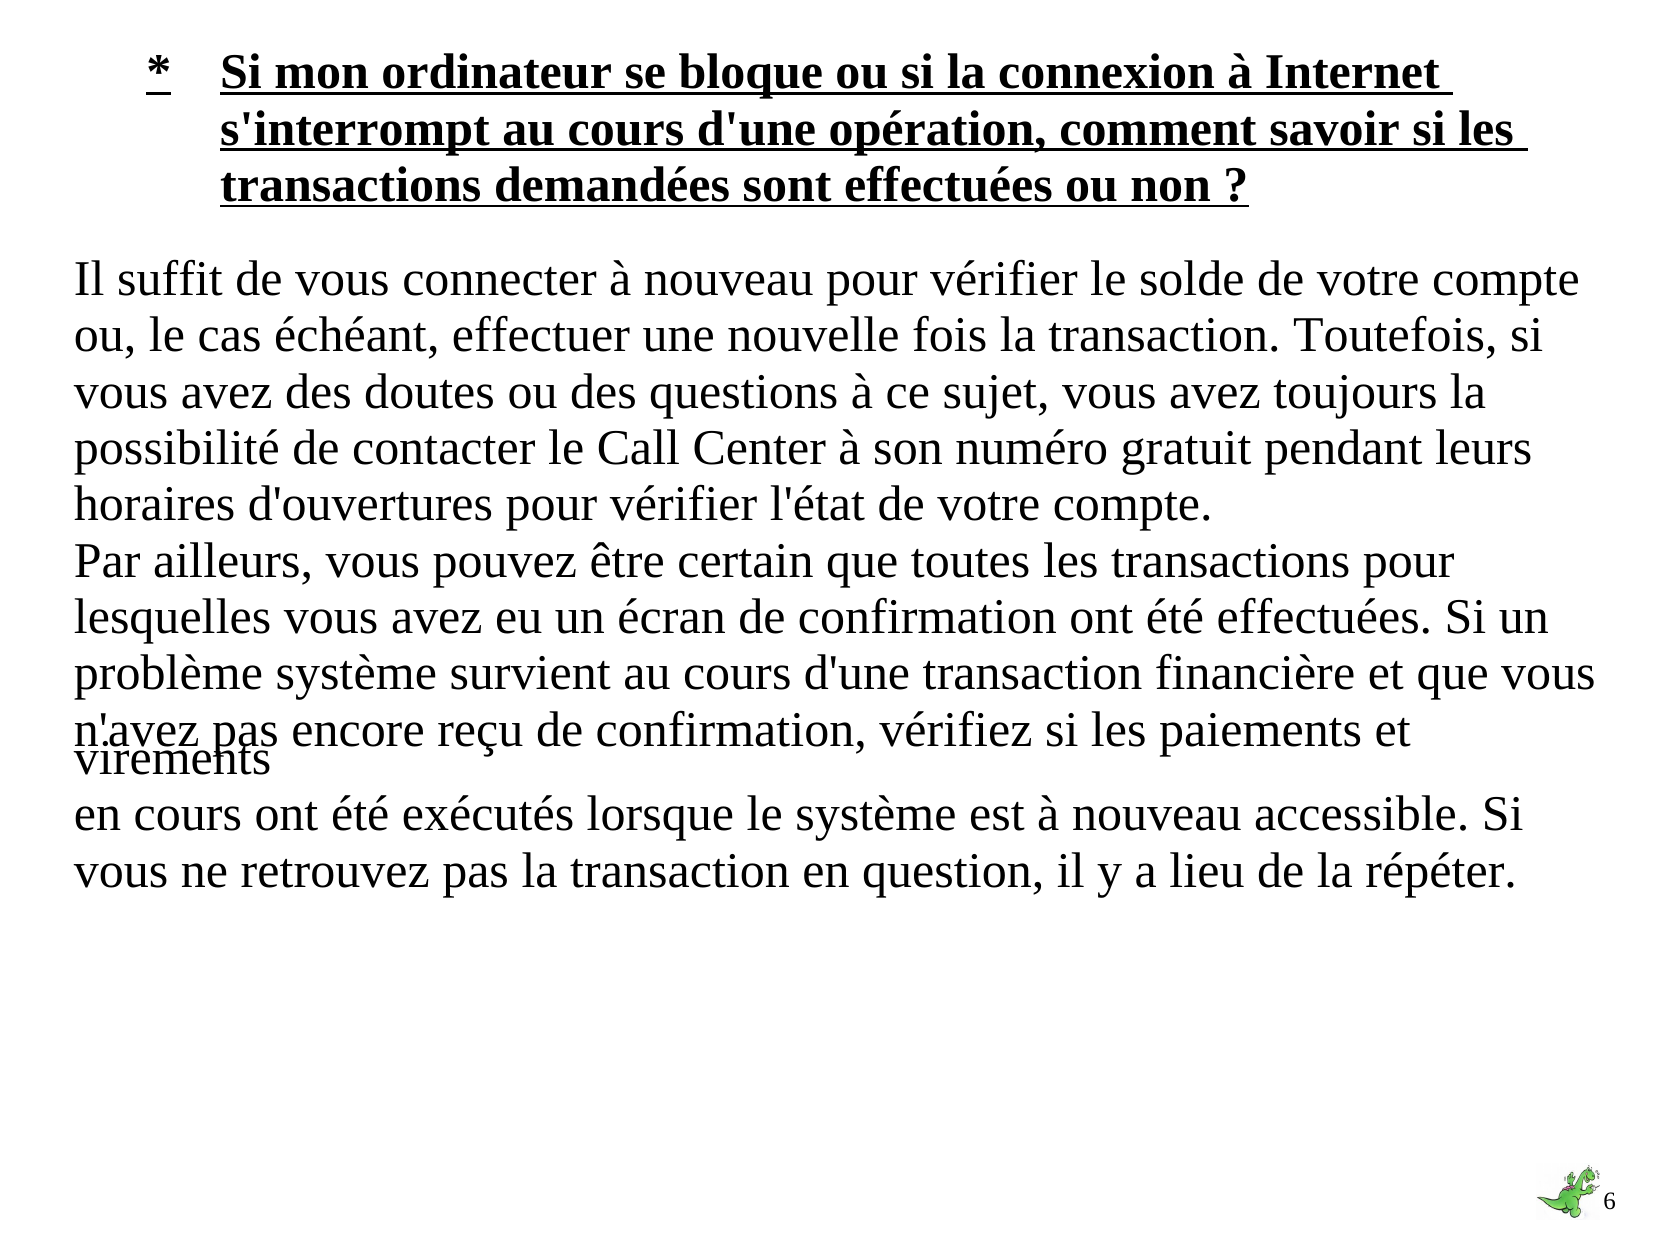

*	Si mon ordinateur se bloque ou si la connexion à Internet
		s'interrompt au cours d'une opération, comment savoir si les
		transactions demandées sont effectuées ou non ?
Il suffit de vous connecter à nouveau pour vérifier le solde de votre compte
ou, le cas échéant, effectuer une nouvelle fois la transaction. Toutefois, si
vous avez des doutes ou des questions à ce sujet, vous avez toujours la
possibilité de contacter le Call Center à son numéro gratuit pendant leurs
horaires d'ouvertures pour vérifier l'état de votre compte.
Par ailleurs, vous pouvez être certain que toutes les transactions pour
lesquelles vous avez eu un écran de confirmation ont été effectuées. Si un
problème système survient au cours d'une transaction financière et que vous
n'avez pas encore reçu de confirmation, vérifiez si les paiements et virements
en cours ont été exécutés lorsque le système est à nouveau accessible. Si
vous ne retrouvez pas la transaction en question, il y a lieu de la répéter.
6